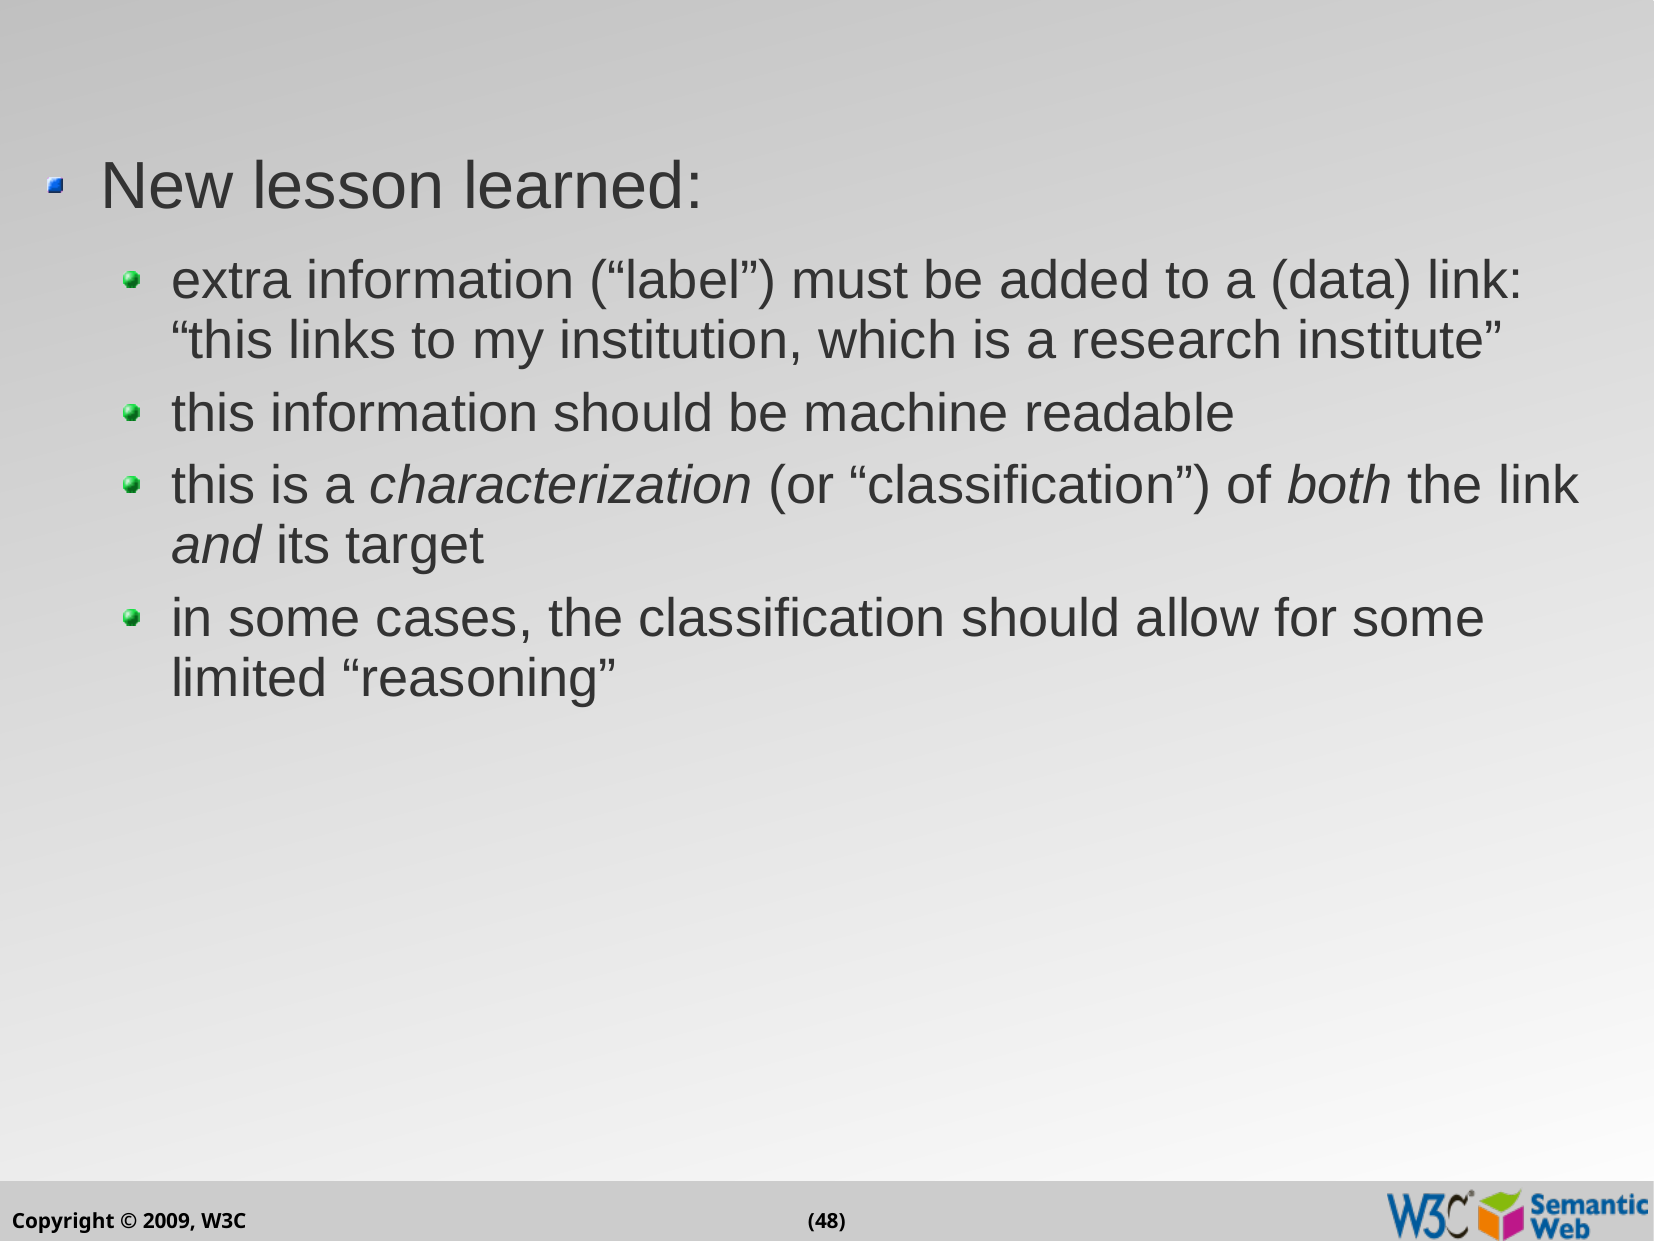

# New lesson learned:
extra information (“label”) must be added to a (data) link: “this links to my institution, which is a research institute”
this information should be machine readable
this is a characterization (or “classification”) of both the link and its target
in some cases, the classification should allow for some limited “reasoning”